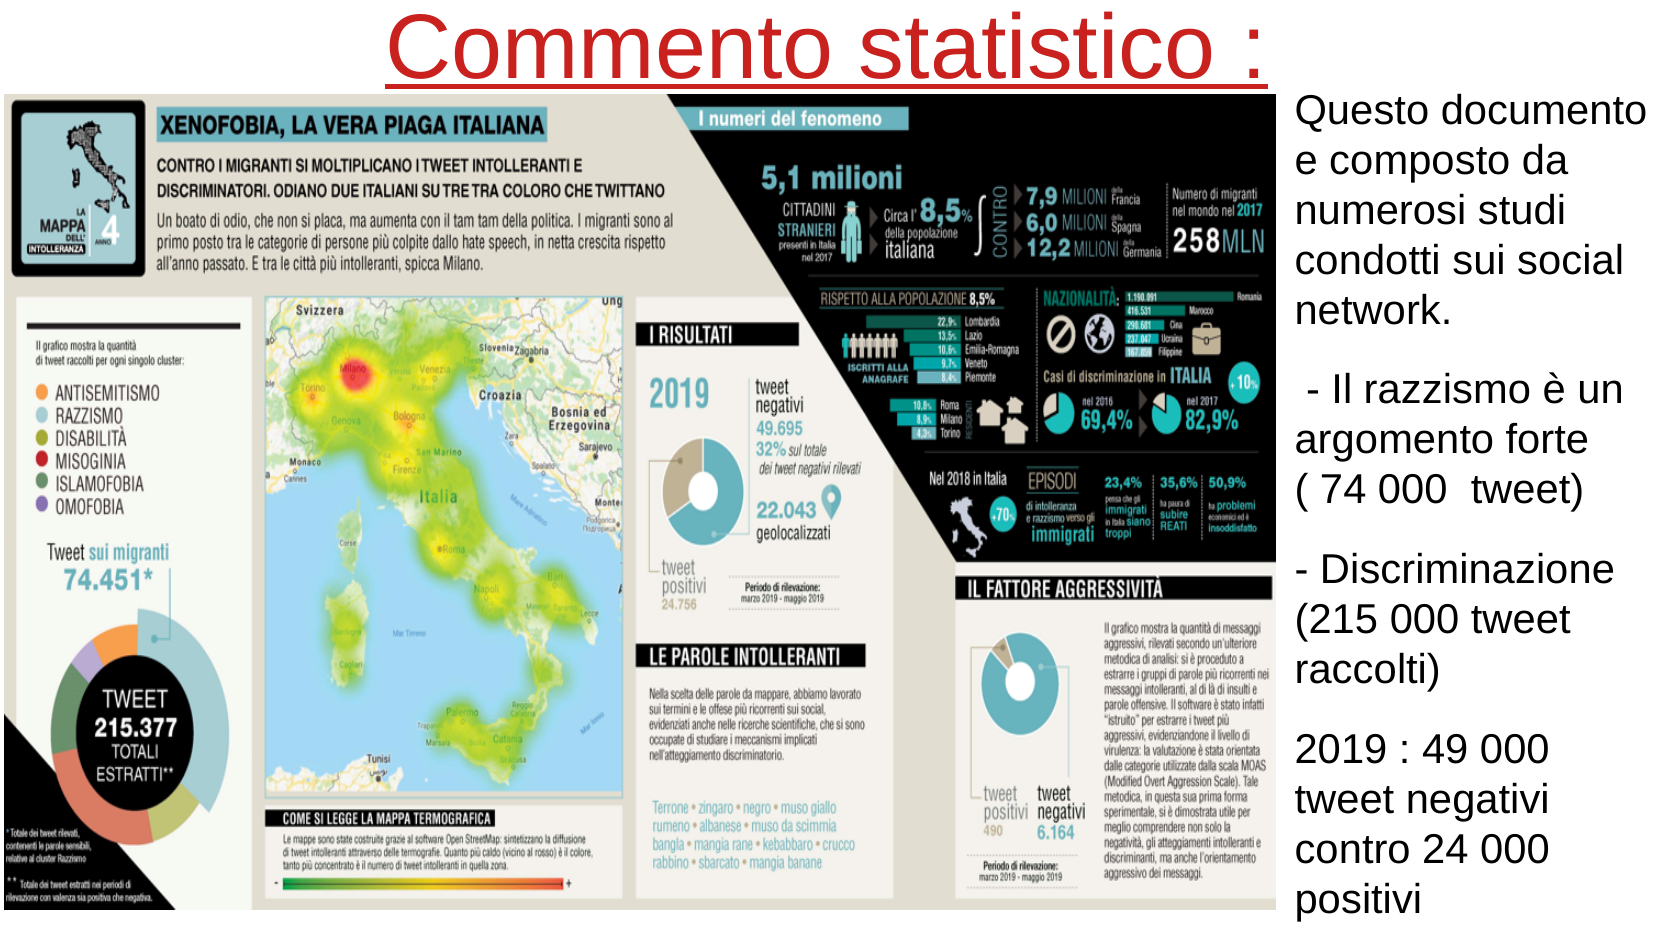

Commento statistico :
Questo documento e composto da numerosi studi condotti sui social network.
 - Il razzismo è un argomento forte ( 74 000 tweet)
- Discriminazione (215 000 tweet raccolti)
2019 : 49 000 tweet negativi contro 24 000 positivi